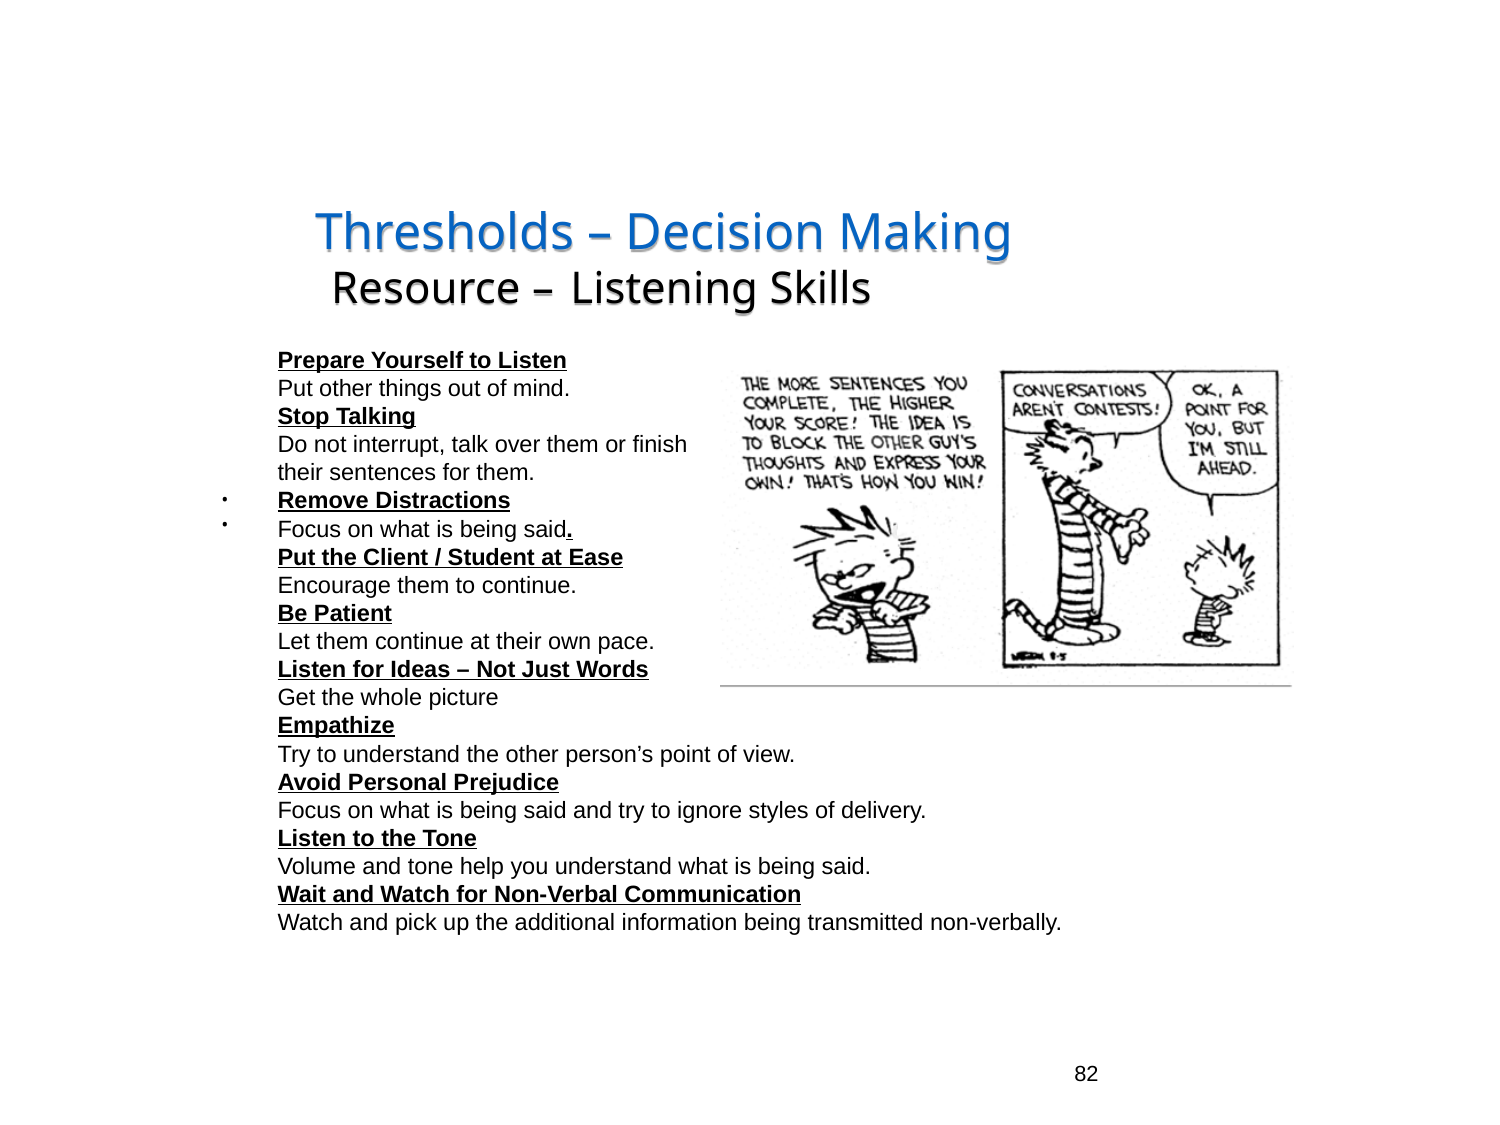

# Thresholds – Decision Making Resource – Listening Skills
Prepare Yourself to Listen
Put other things out of mind.
Stop Talking
Do not interrupt, talk over them or finish their sentences for them.
Remove Distractions
Focus on what is being said.
Put the Client / Student at Ease
Encourage them to continue.
Be Patient
Let them continue at their own pace.
Listen for Ideas – Not Just Words
Get the whole picture
Empathize
Try to understand the other person’s point of view.
Avoid Personal Prejudice
Focus on what is being said and try to ignore styles of delivery.
Listen to the Tone
Volume and tone help you understand what is being said.
Wait and Watch for Non-Verbal Communication
Watch and pick up the additional information being transmitted non-verbally.